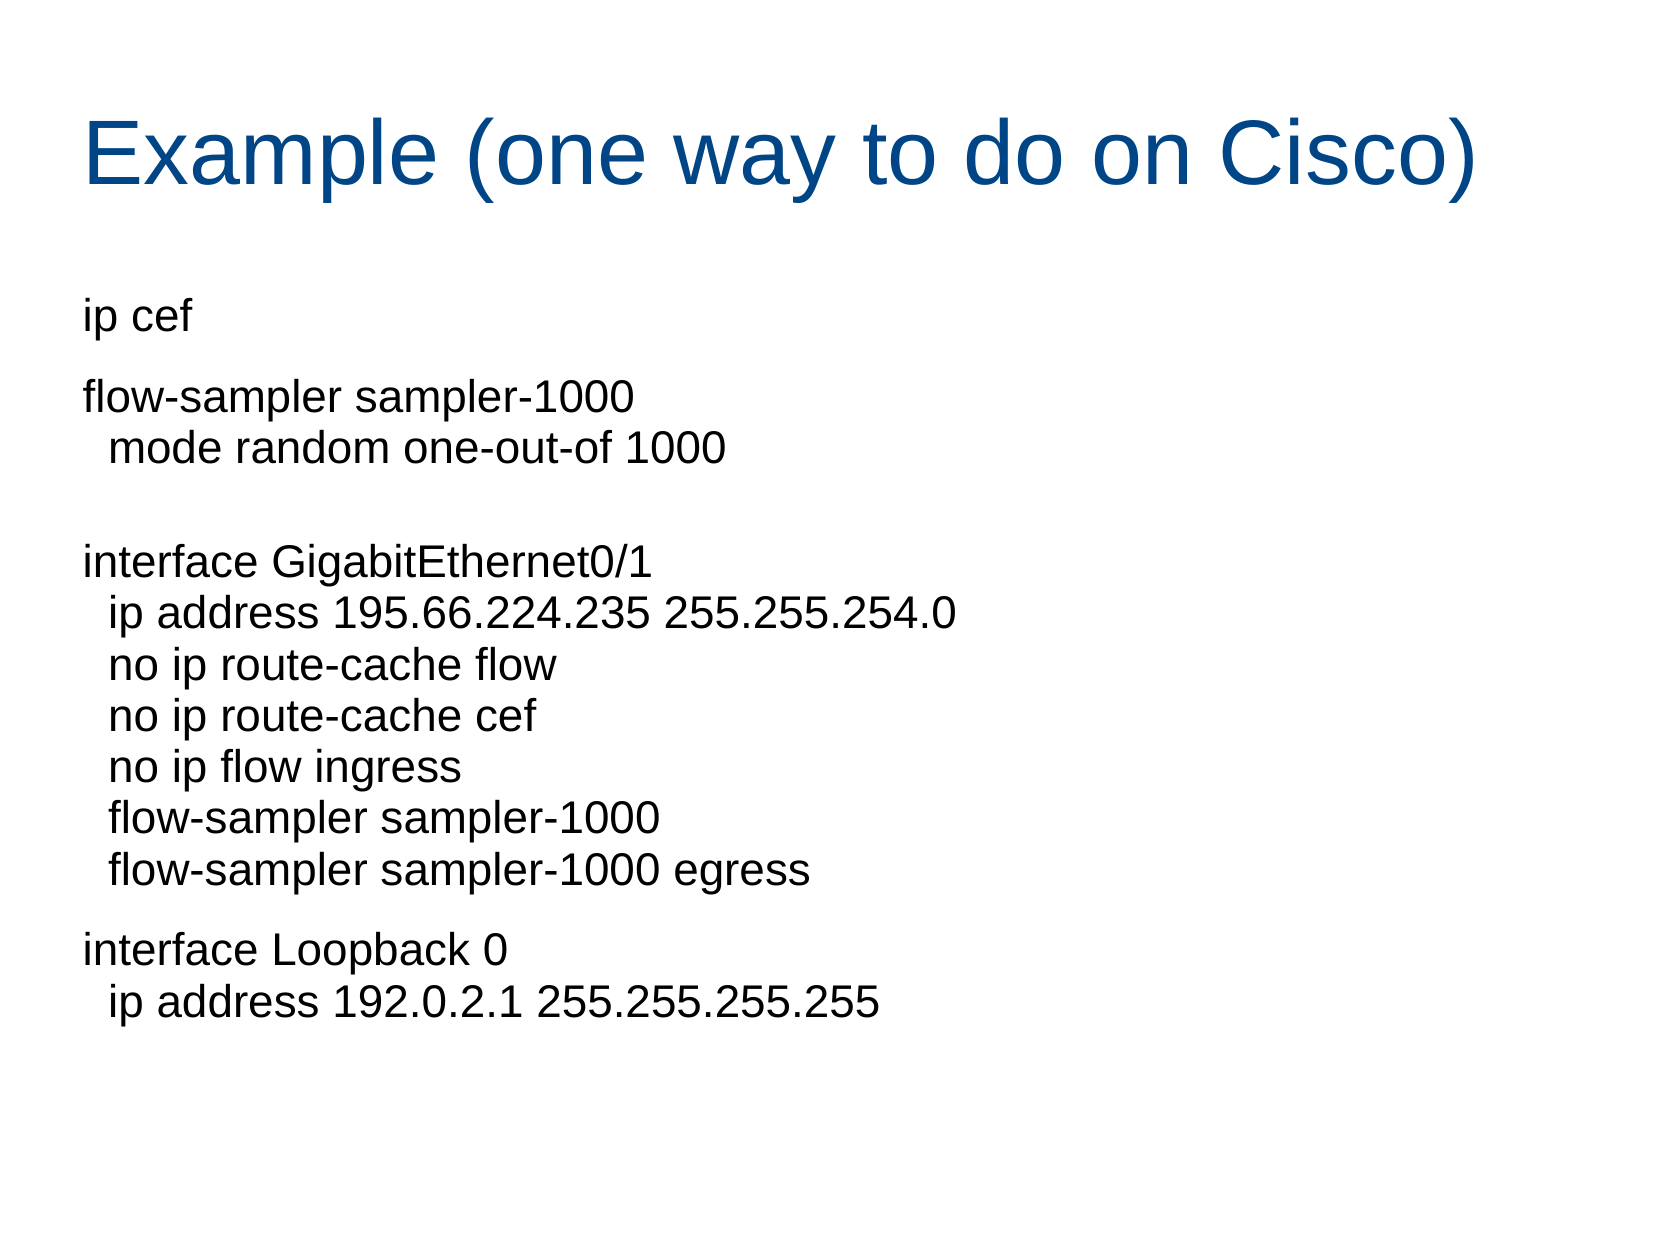

# Example (one way to do on Cisco)
ip cef
flow-sampler sampler-1000
 mode random one-out-of 1000
interface GigabitEthernet0/1
 ip address 195.66.224.235 255.255.254.0
 no ip route-cache flow
 no ip route-cache cef
 no ip flow ingress
 flow-sampler sampler-1000
 flow-sampler sampler-1000 egress
interface Loopback 0
 ip address 192.0.2.1 255.255.255.255